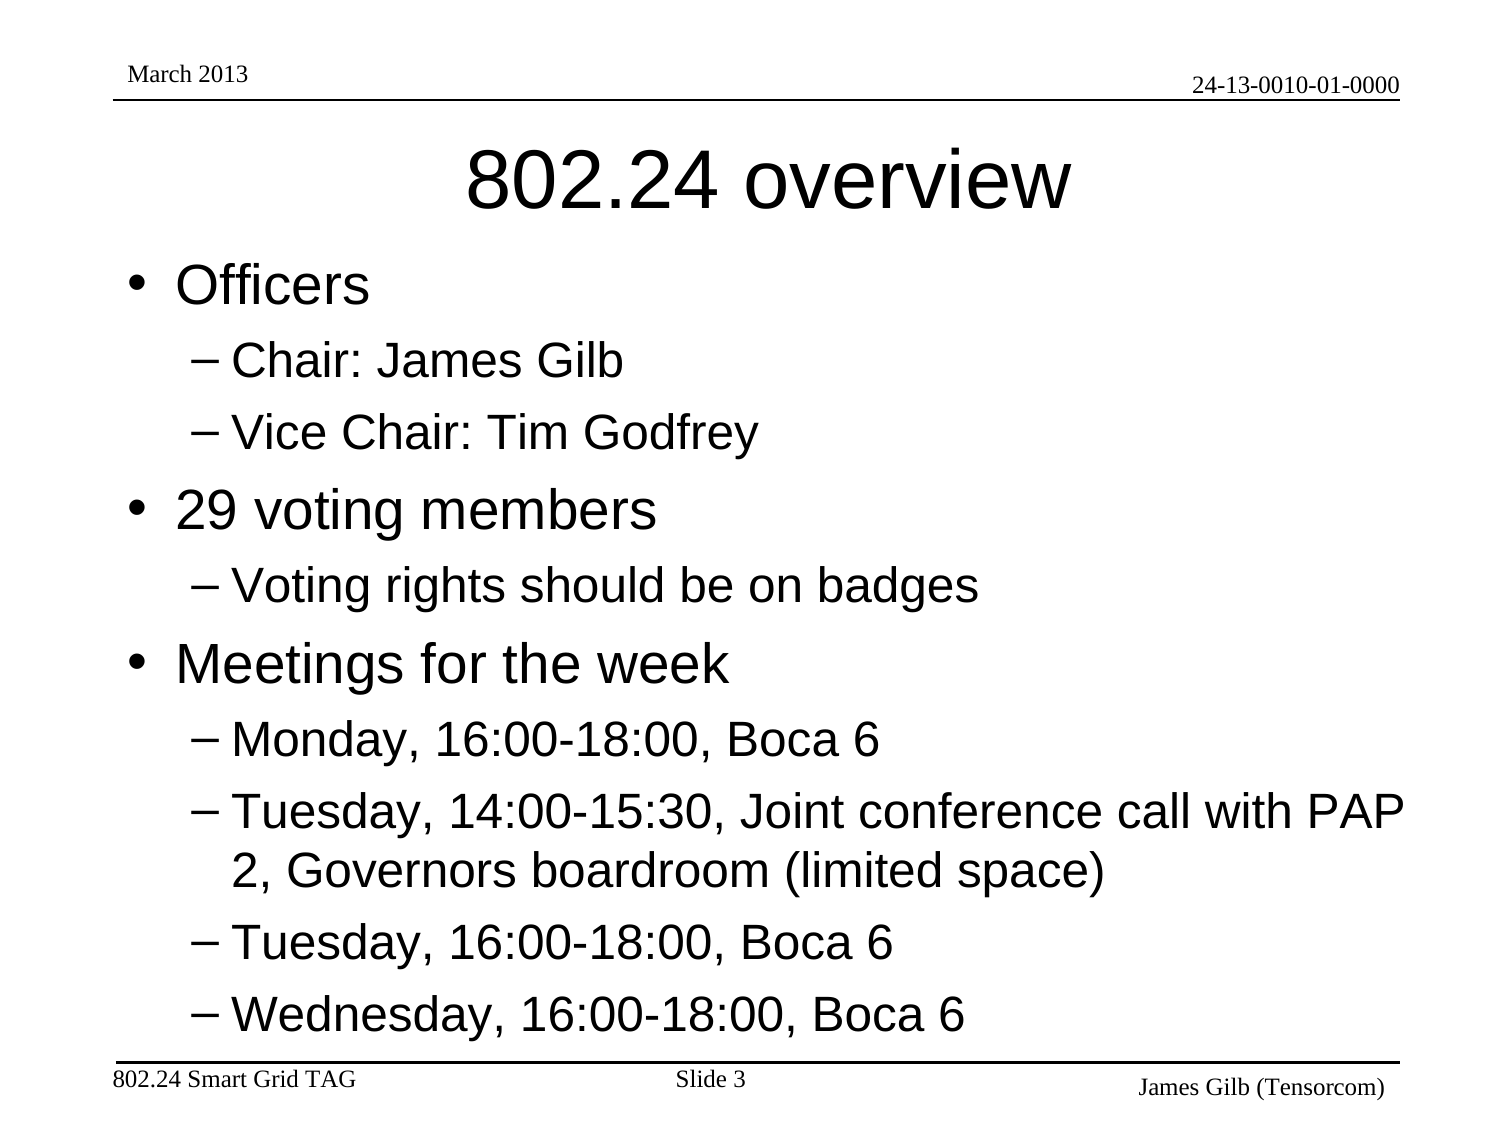

# 802.24 overview
Officers
Chair: James Gilb
Vice Chair: Tim Godfrey
29 voting members
Voting rights should be on badges
Meetings for the week
Monday, 16:00-18:00, Boca 6
Tuesday, 14:00-15:30, Joint conference call with PAP 2, Governors boardroom (limited space)
Tuesday, 16:00-18:00, Boca 6
Wednesday, 16:00-18:00, Boca 6
3